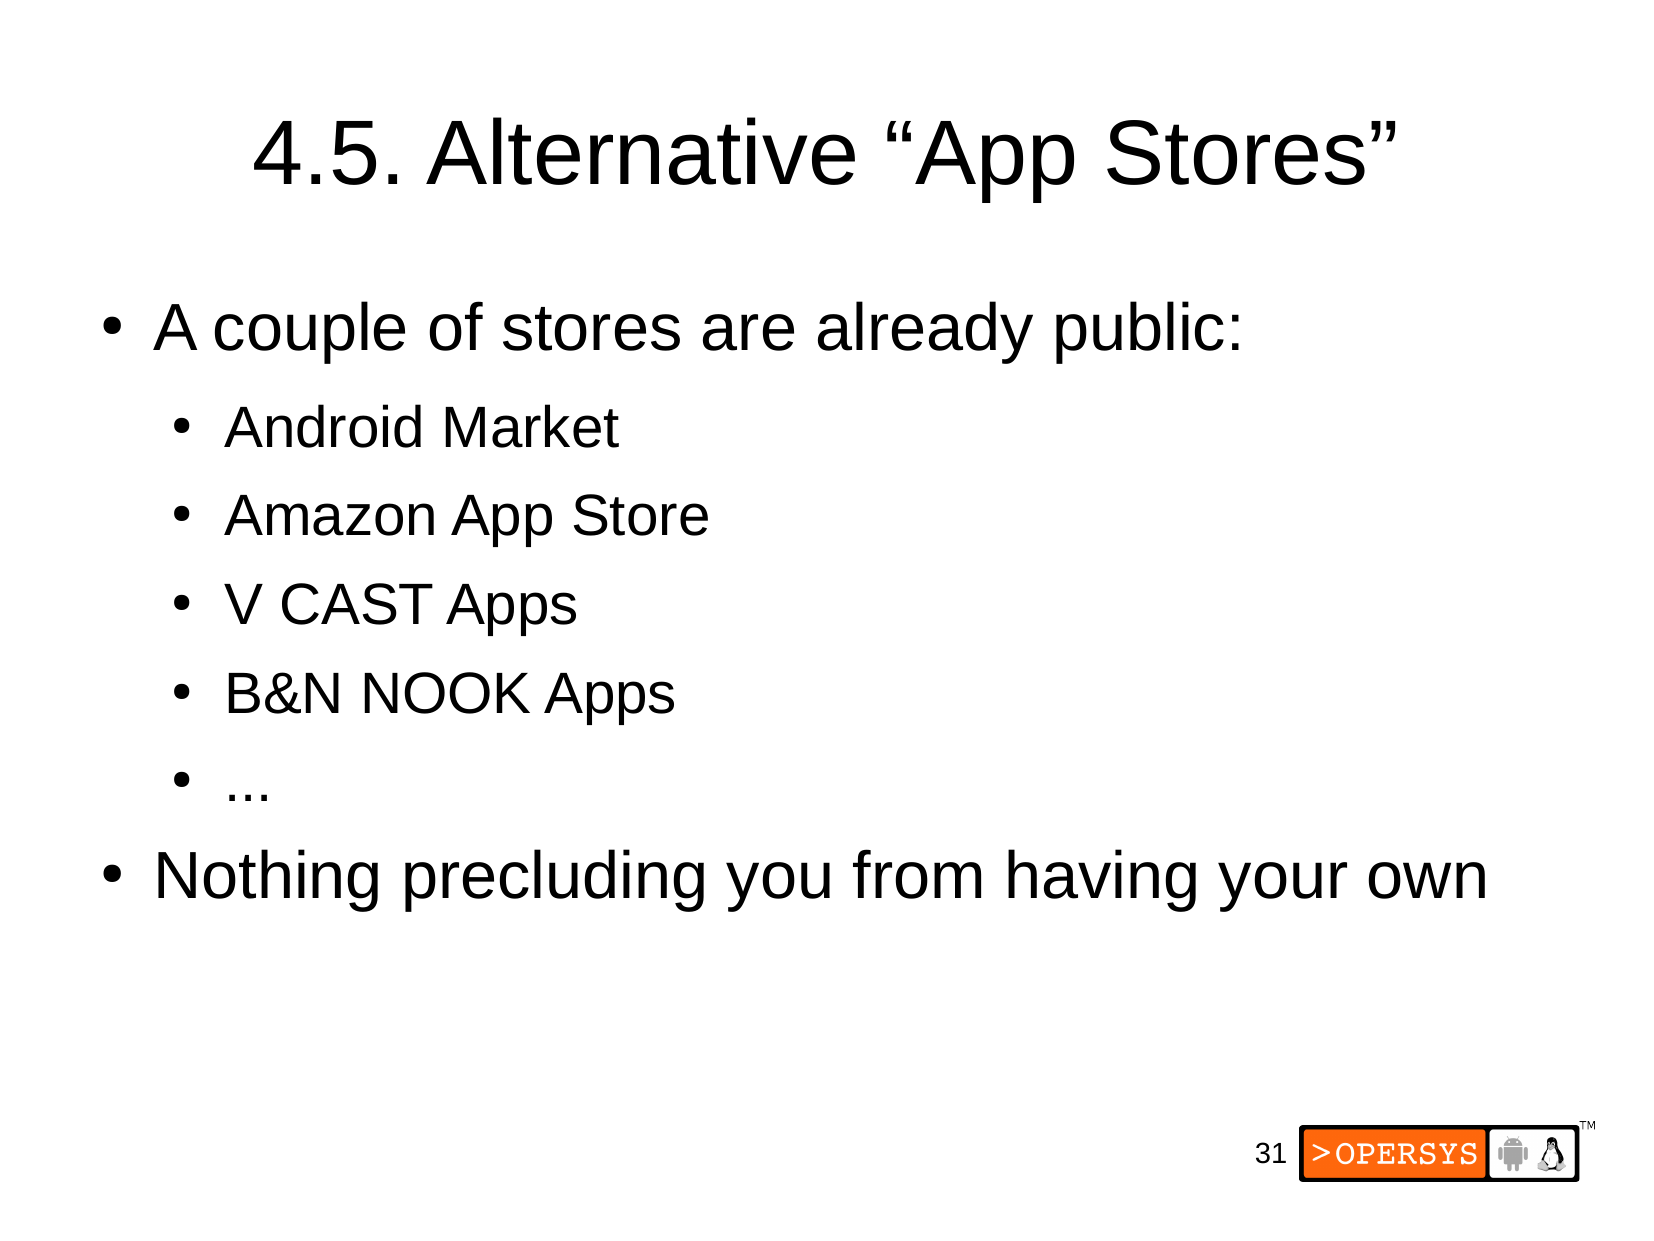

# 4.5. Alternative “App Stores”
A couple of stores are already public:
Android Market
Amazon App Store
V CAST Apps
B&N NOOK Apps
...
Nothing precluding you from having your own